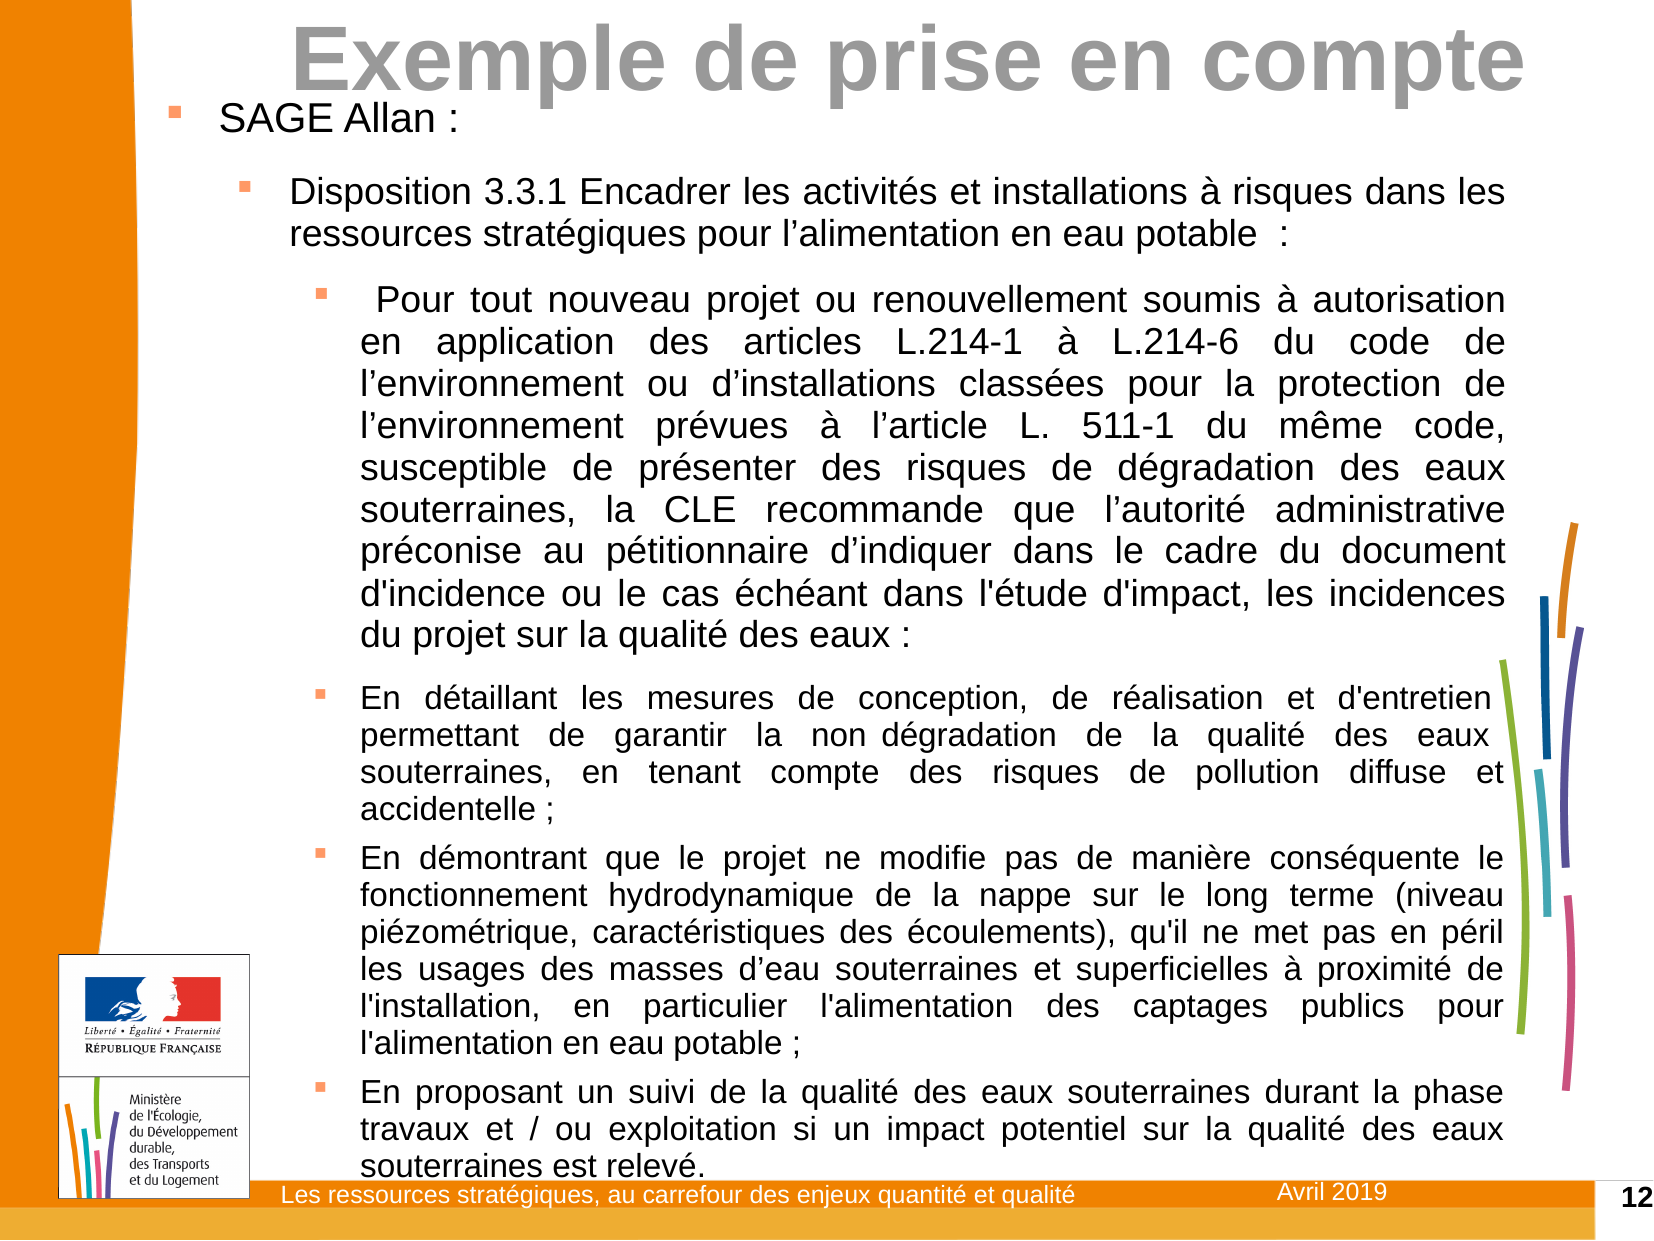

# Exemple de prise en compte
SAGE Allan :
Disposition 3.3.1 Encadrer les activités et installations à risques dans les ressources stratégiques pour l’alimentation en eau potable  :
 Pour tout nouveau projet ou renouvellement soumis à autorisation en application des articles L.214-1 à L.214-6 du code de l’environnement ou d’installations classées pour la protection de l’environnement prévues à l’article L. 511-1 du même code, susceptible de présenter des risques de dégradation des eaux souterraines, la CLE recommande que l’autorité administrative préconise au pétitionnaire d’indiquer dans le cadre du document d'incidence ou le cas échéant dans l'étude d'impact, les incidences du projet sur la qualité des eaux :
En détaillant les mesures de conception, de réalisation et d'entretien permettant de garantir la non dégradation de la qualité des eaux souterraines, en tenant compte des risques de pollution diffuse et accidentelle ;
En démontrant que le projet ne modifie pas de manière conséquente le fonctionnement hydrodynamique de la nappe sur le long terme (niveau piézométrique, caractéristiques des écoulements), qu'il ne met pas en péril les usages des masses d’eau souterraines et superficielles à proximité de l'installation, en particulier l'alimentation des captages publics pour l'alimentation en eau potable ;
En proposant un suivi de la qualité des eaux souterraines durant la phase travaux et / ou exploitation si un impact potentiel sur la qualité des eaux souterraines est relevé.
Avril 2019
Les ressources stratégiques, au carrefour des enjeux quantité et qualité
12